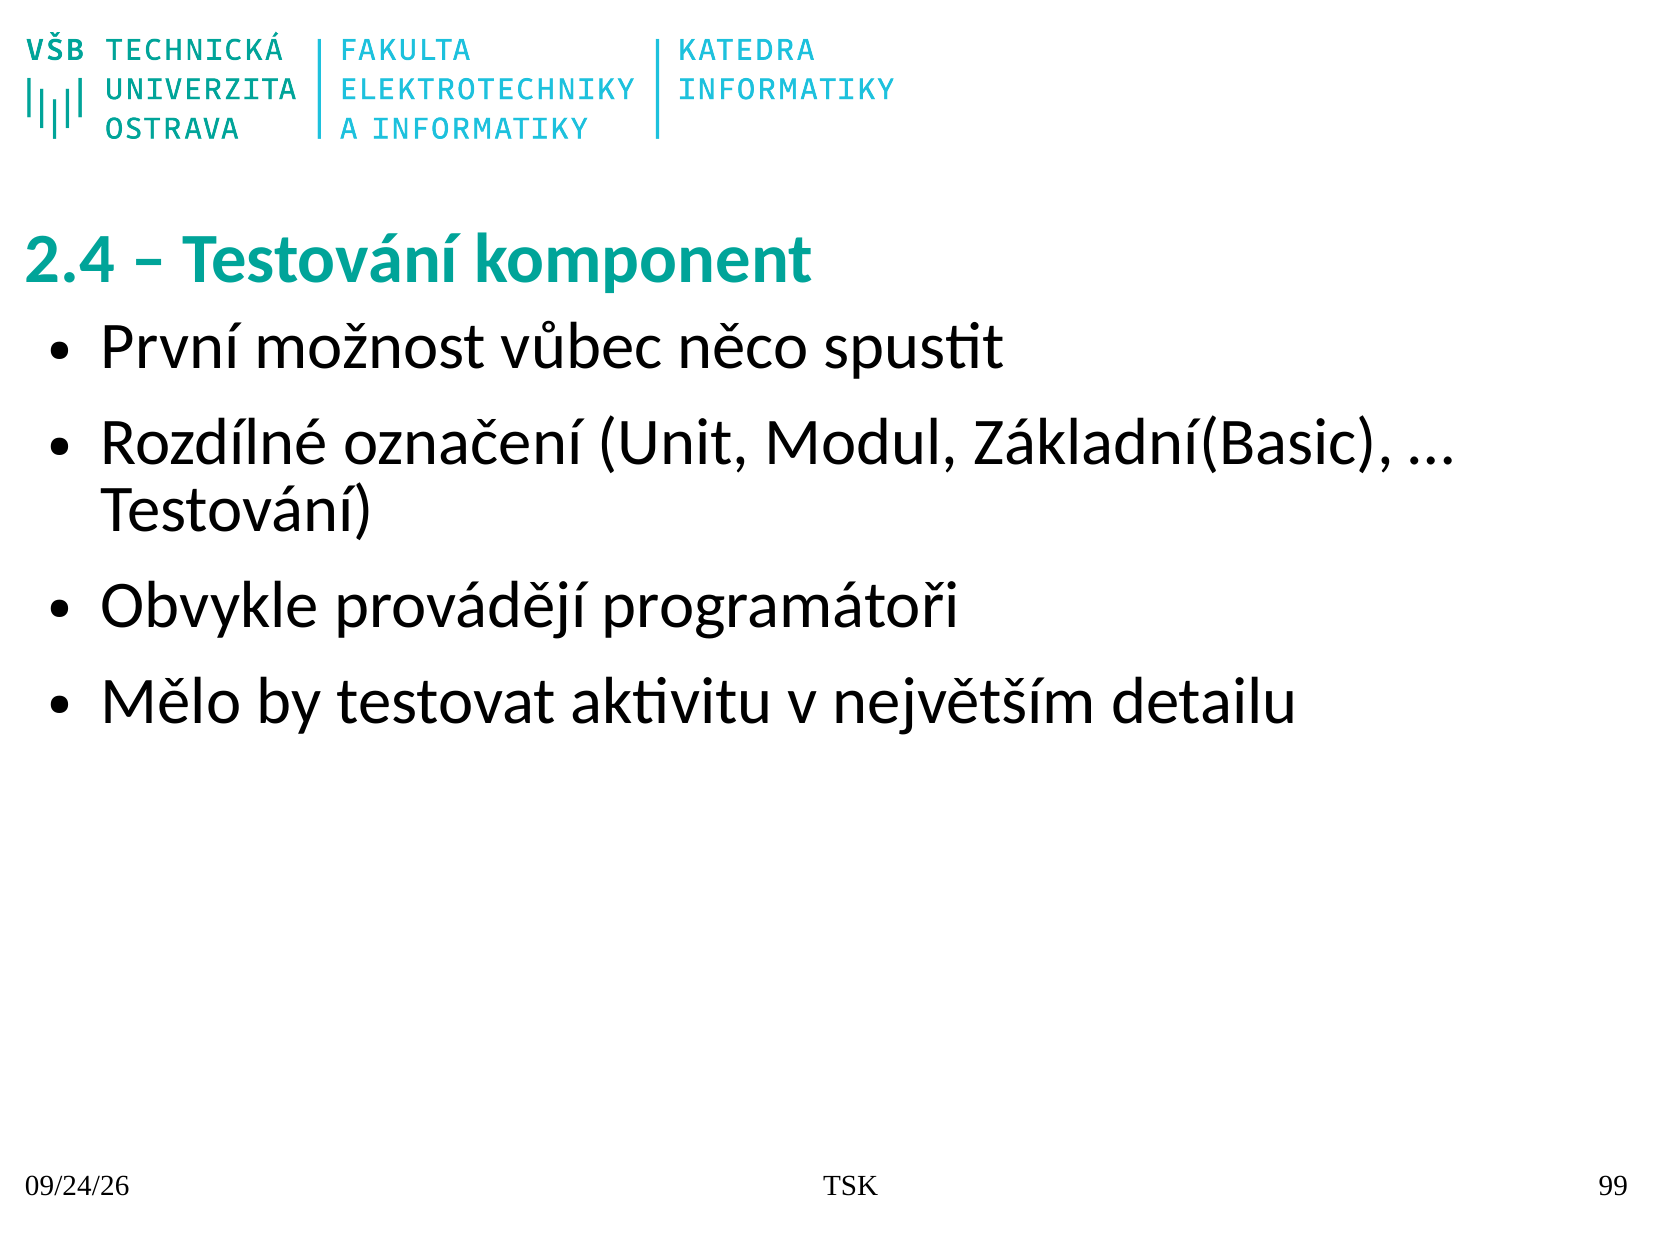

# 2.4 – Testování komponent
První možnost vůbec něco spustit
Rozdílné označení (Unit, Modul, Základní(Basic), … Testování)
Obvykle provádějí programátoři
Mělo by testovat aktivitu v největším detailu
TSK
99